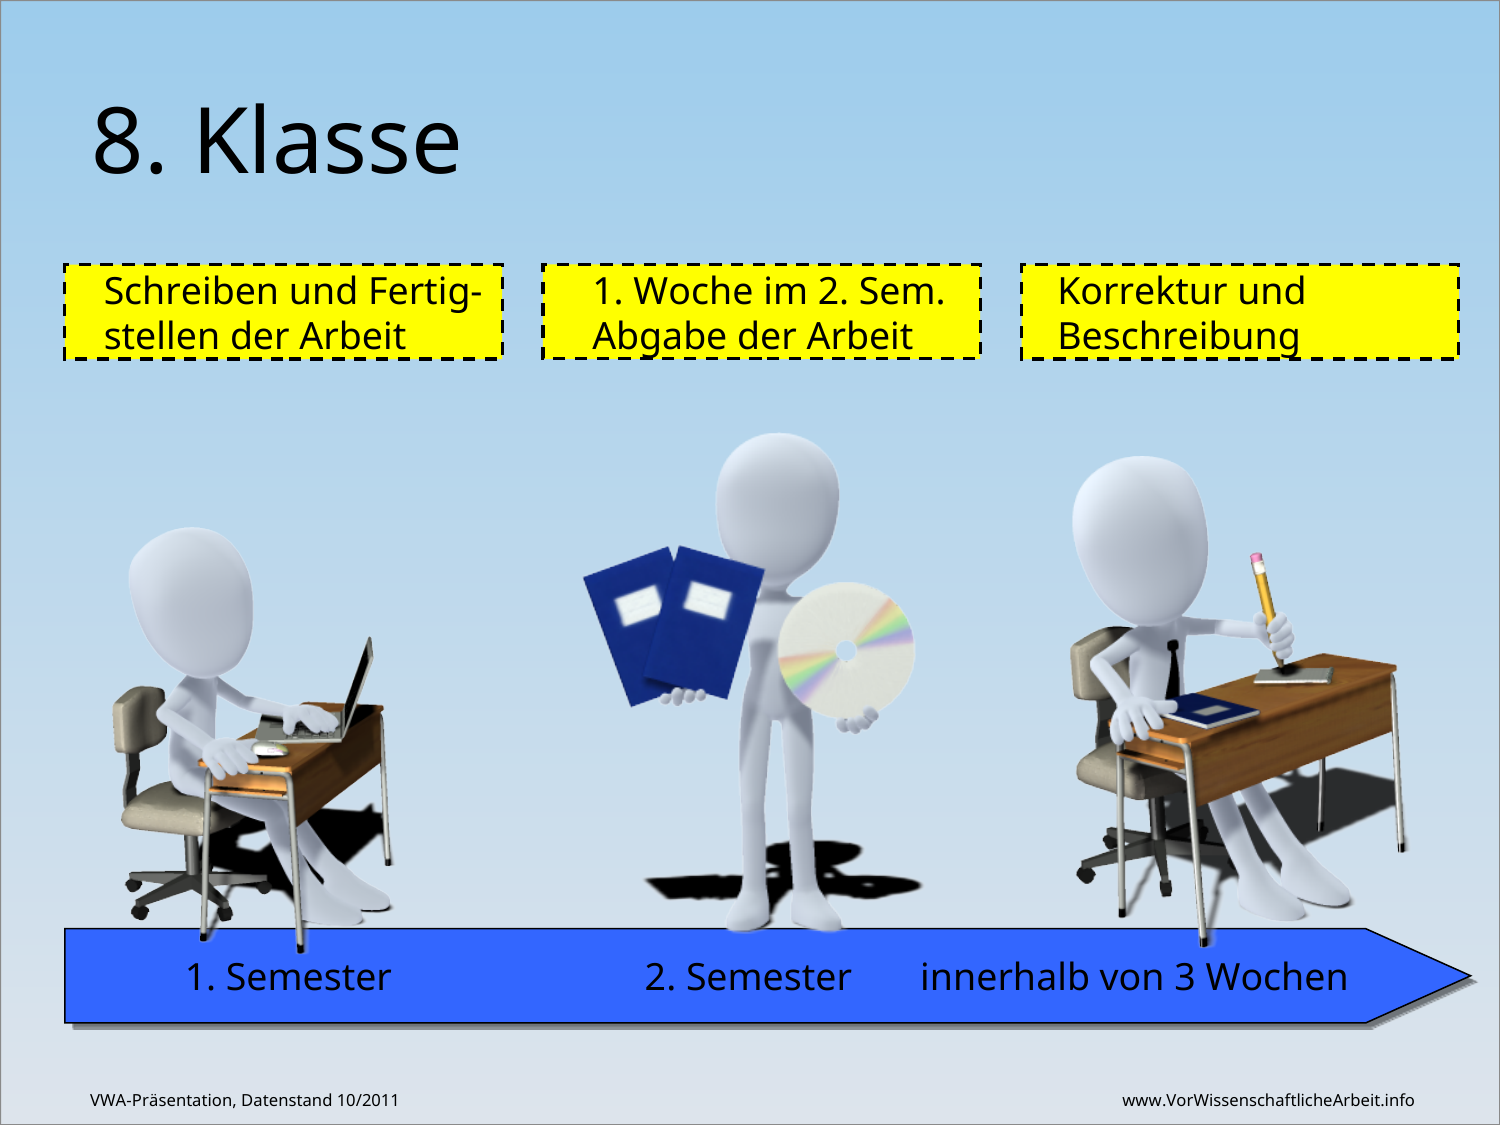

# 8. Klasse
1. Woche im 2. Sem.
Abgabe der Arbeit
Schreiben und Fertig-
stellen der Arbeit
Korrektur und
Beschreibung
1. Semester 2. Semester innerhalb von 3 Wochen